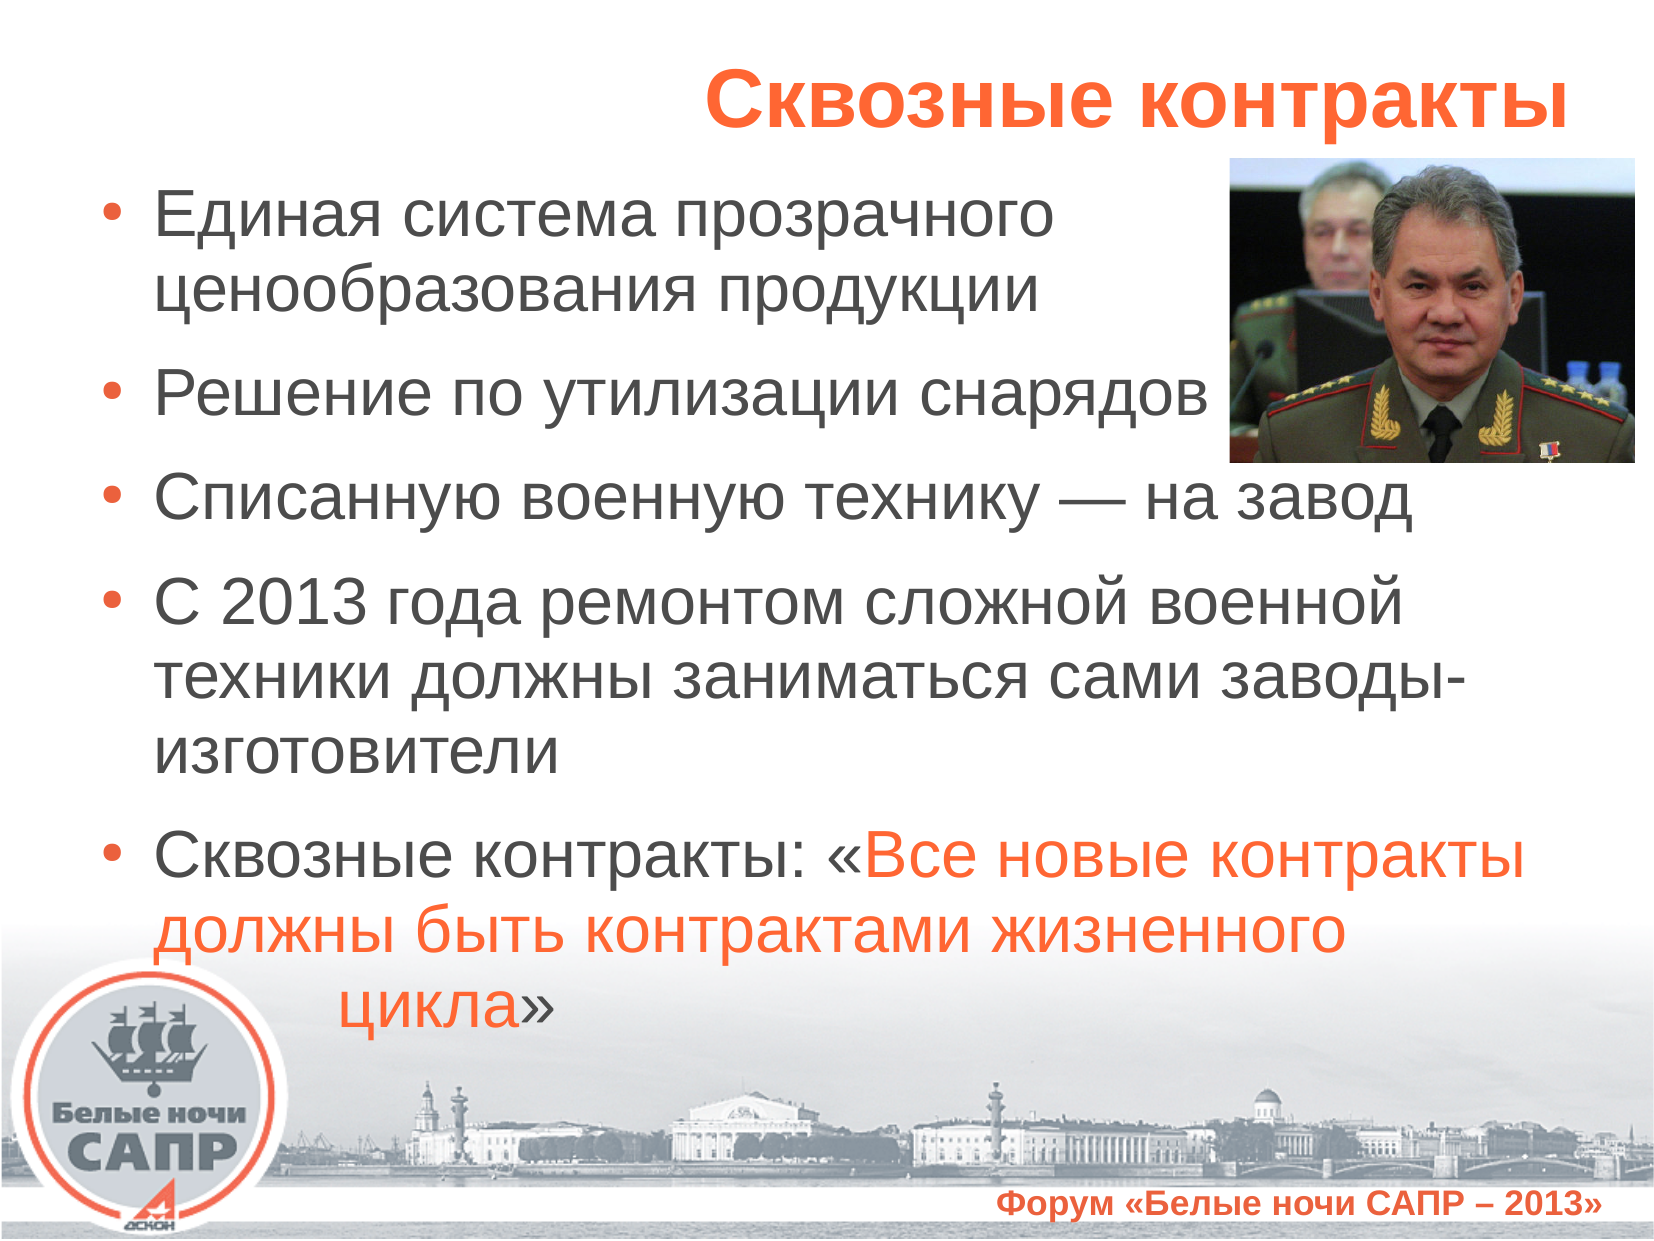

# Сквозные контракты
Единая система прозрачного ценообразования продукции
Решение по утилизации снарядов
Списанную военную технику — на завод
С 2013 года ремонтом сложной военной техники должны заниматься сами заводы-изготовители
Сквозные контракты: «Все новые контракты должны быть контрактами жизненного цикла»